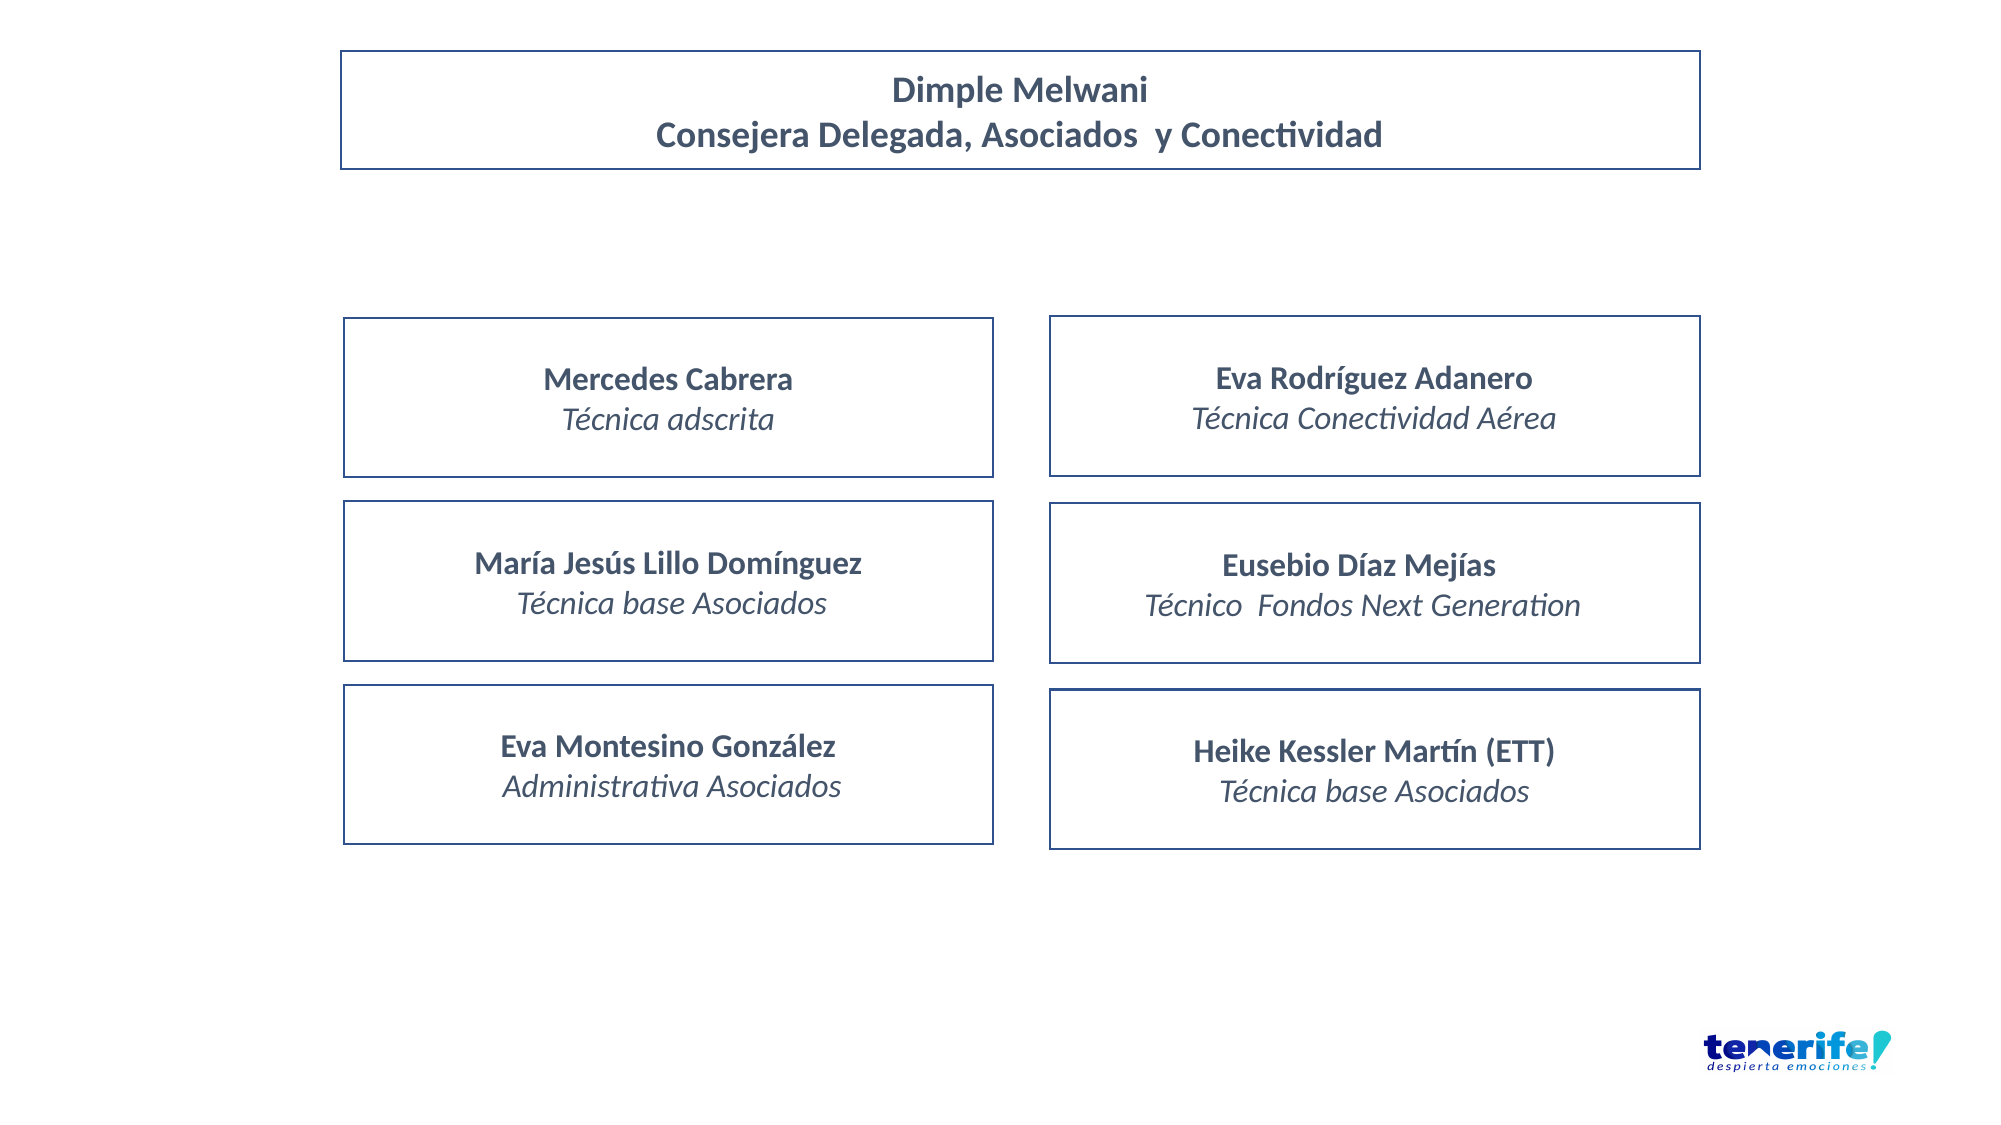

Dimple Melwani
Consejera Delegada, Asociados y Conectividad
Eva Rodríguez Adanero
Técnica Conectividad Aérea
Mercedes Cabrera
Técnica adscrita
María Jesús Lillo Domínguez
 Técnica base Asociados
Eusebio Díaz Mejías
 Técnico Fondos Next Generation
Eva Montesino González
 Administrativa Asociados
Heike Kessler Martín (ETT)
 Técnica base Asociados